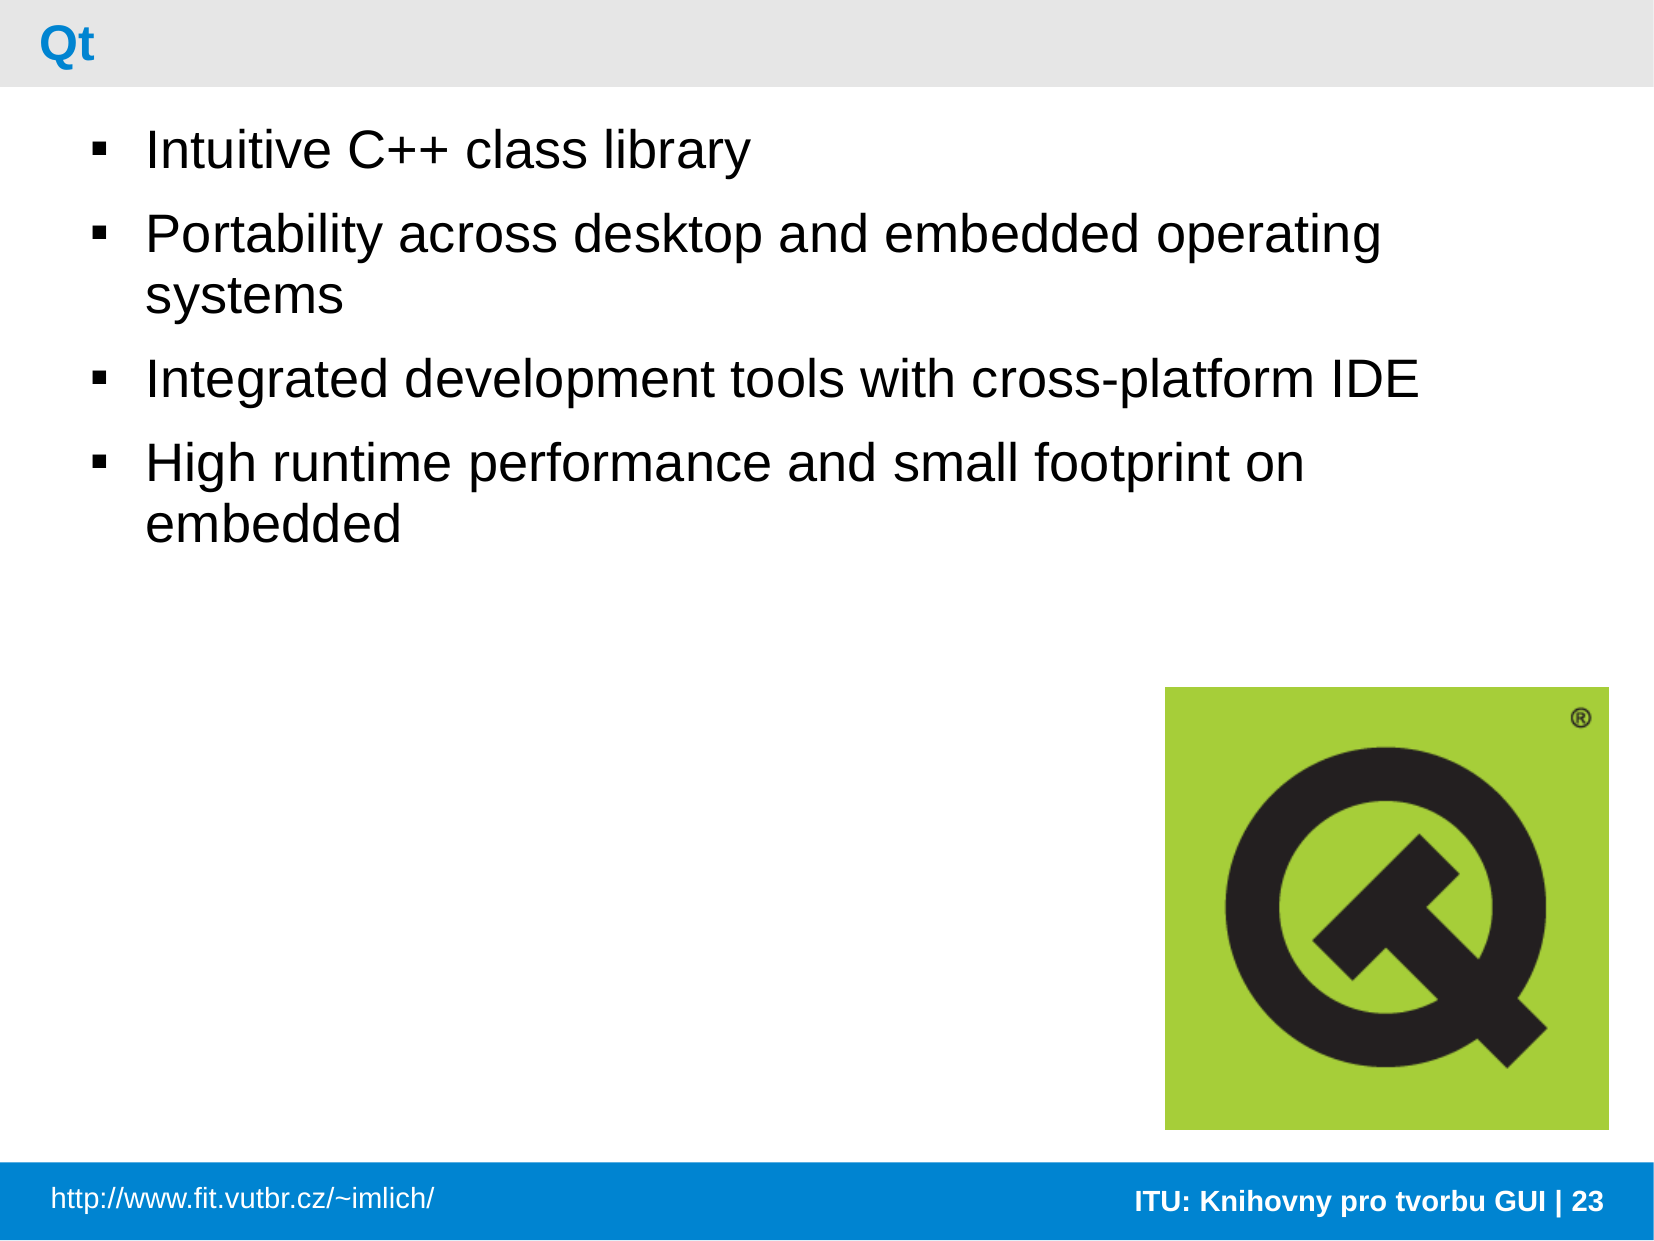

# Qt
Intuitive C++ class library
Portability across desktop and embedded operating systems
Integrated development tools with cross-platform IDE
High runtime performance and small footprint on embedded